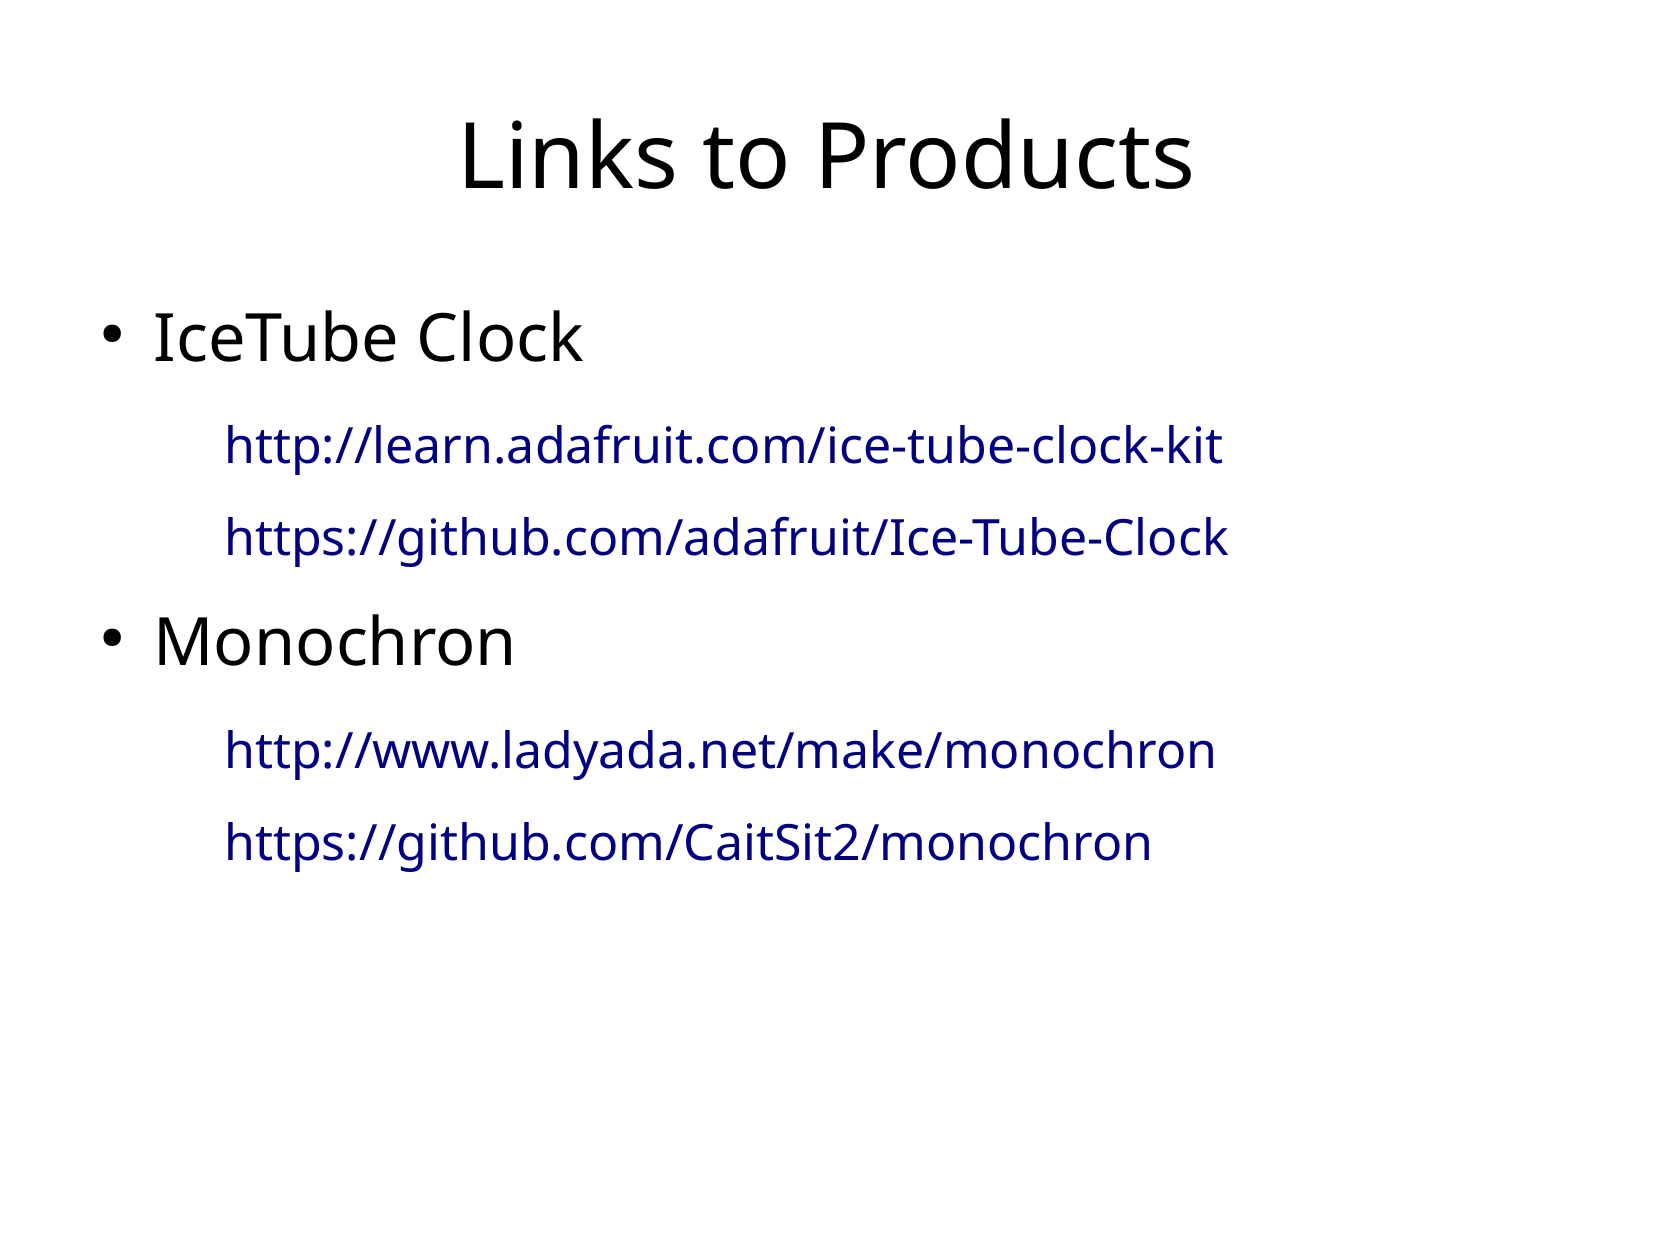

# Links to Products
IceTube Clock
http://learn.adafruit.com/ice-tube-clock-kit
https://github.com/adafruit/Ice-Tube-Clock
Monochron
http://www.ladyada.net/make/monochron
https://github.com/CaitSit2/monochron